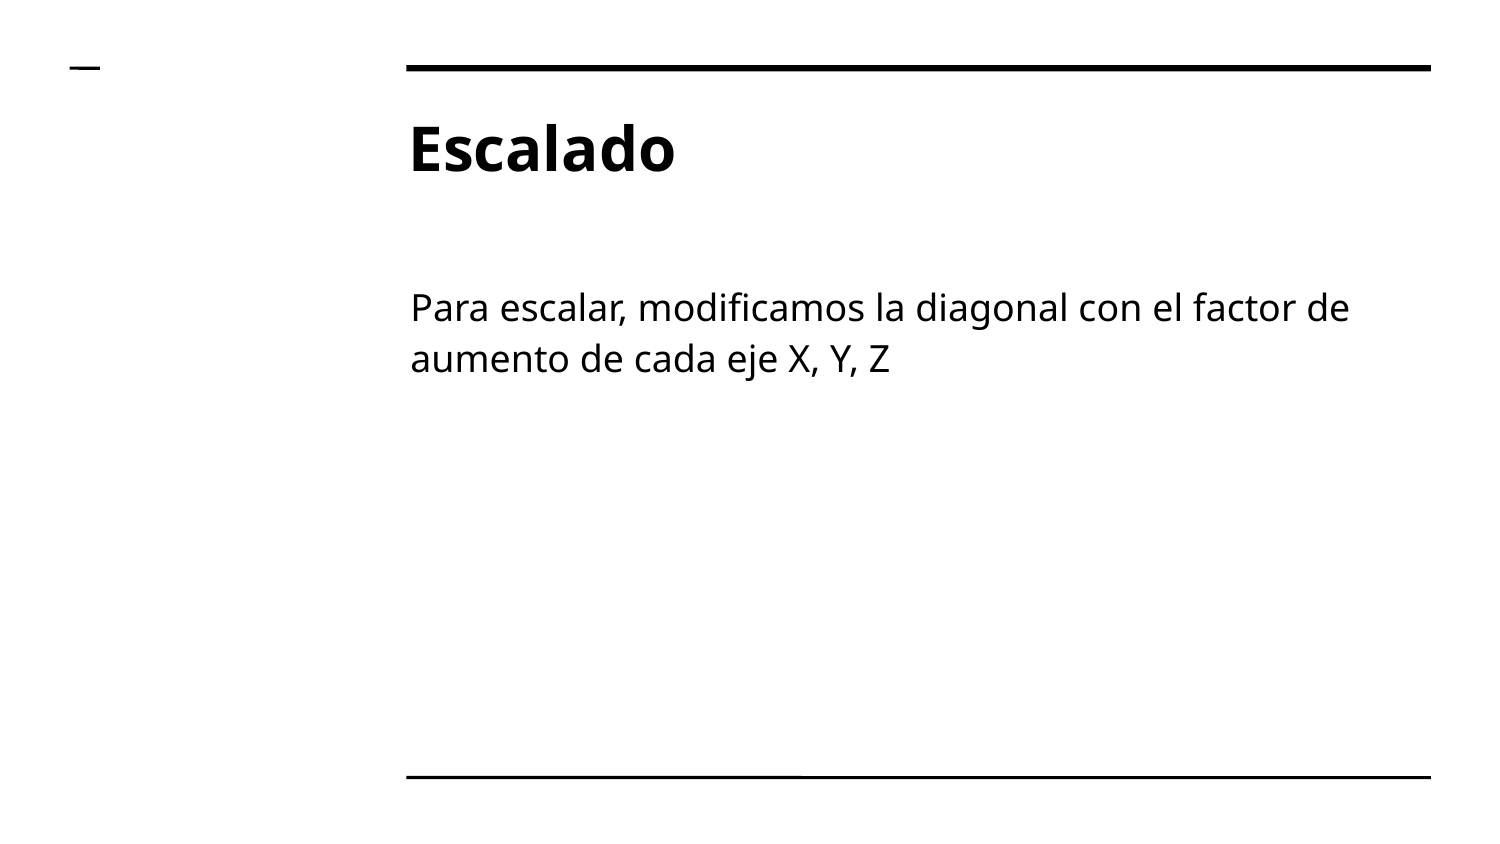

# Escalado
Para escalar, modificamos la diagonal con el factor de aumento de cada eje X, Y, Z